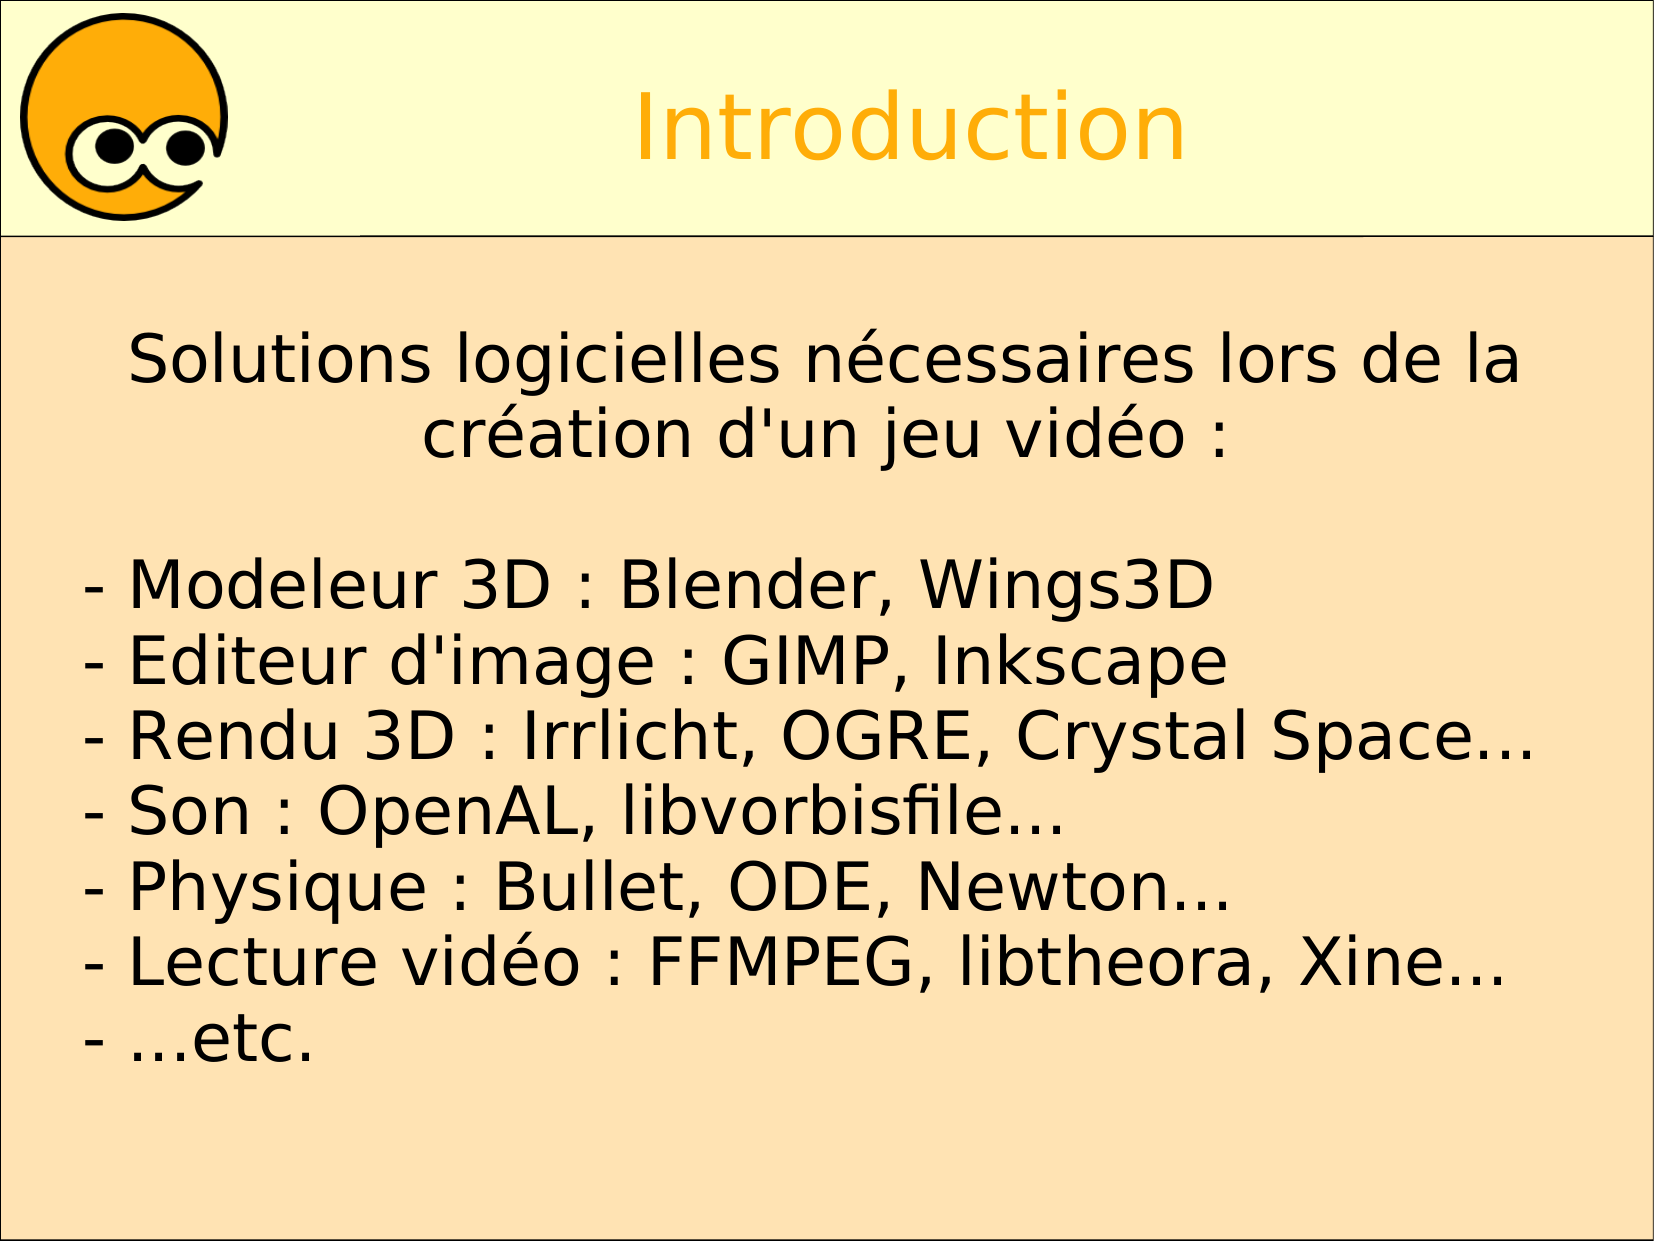

# Introduction
Solutions logicielles nécessaires lors de la création d'un jeu vidéo :
- Modeleur 3D : Blender, Wings3D
- Editeur d'image : GIMP, Inkscape
- Rendu 3D : Irrlicht, OGRE, Crystal Space...
- Son : OpenAL, libvorbisfile...
- Physique : Bullet, ODE, Newton...
- Lecture vidéo : FFMPEG, libtheora, Xine...
- ...etc.